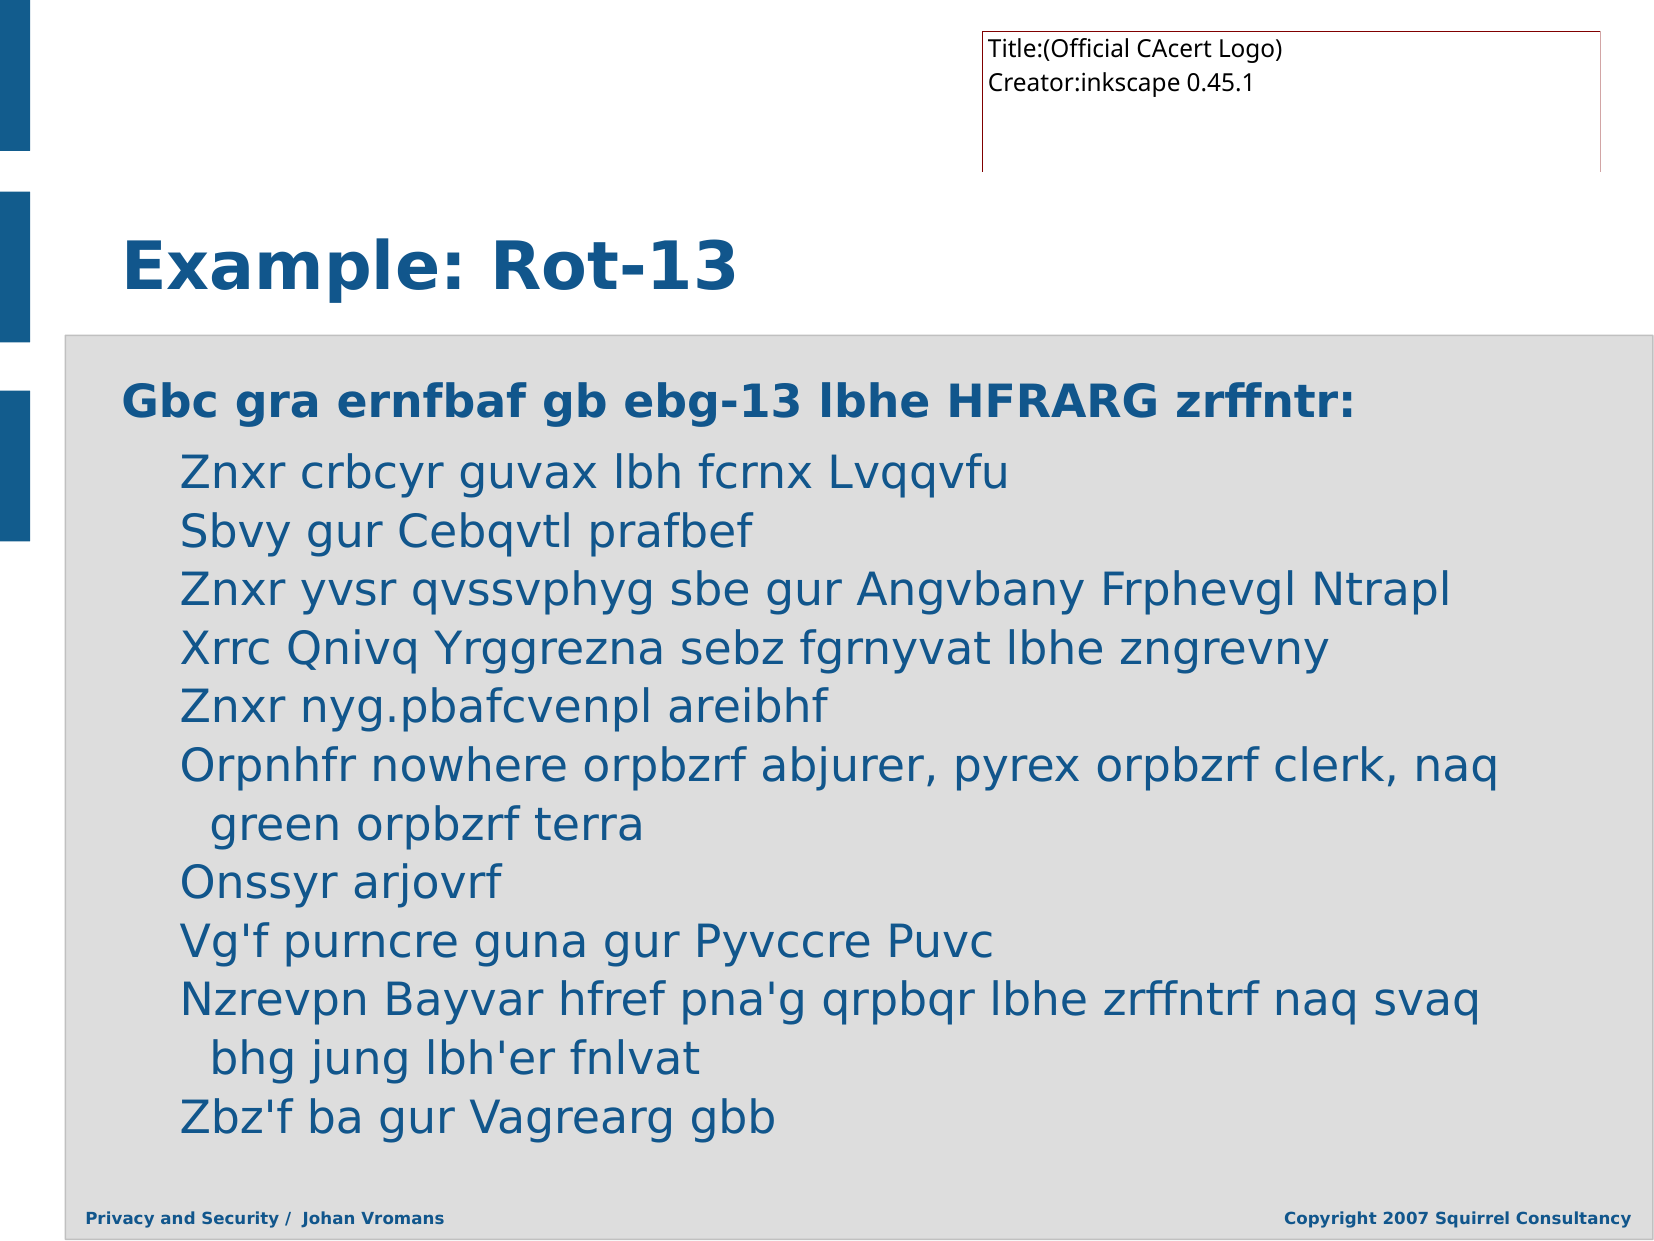

# Example: Rot-13
Gbc gra ernfbaf gb ebg-13 lbhe HFRARG zrffntr:
Znxr crbcyr guvax lbh fcrnx Lvqqvfu
Sbvy gur Cebqvtl prafbef
Znxr yvsr qvssvphyg sbe gur Angvbany Frphevgl Ntrapl
Xrrc Qnivq Yrggrezna sebz fgrnyvat lbhe zngrevny
Znxr nyg.pbafcvenpl areibhf
Orpnhfr nowhere orpbzrf abjurer, pyrex orpbzrf clerk, naq green orpbzrf terra
Onssyr arjovrf
Vg'f purncre guna gur Pyvccre Puvc
Nzrevpn Bayvar hfref pna'g qrpbqr lbhe zrffntrf naq svaq bhg jung lbh'er fnlvat
Zbz'f ba gur Vagrearg gbb